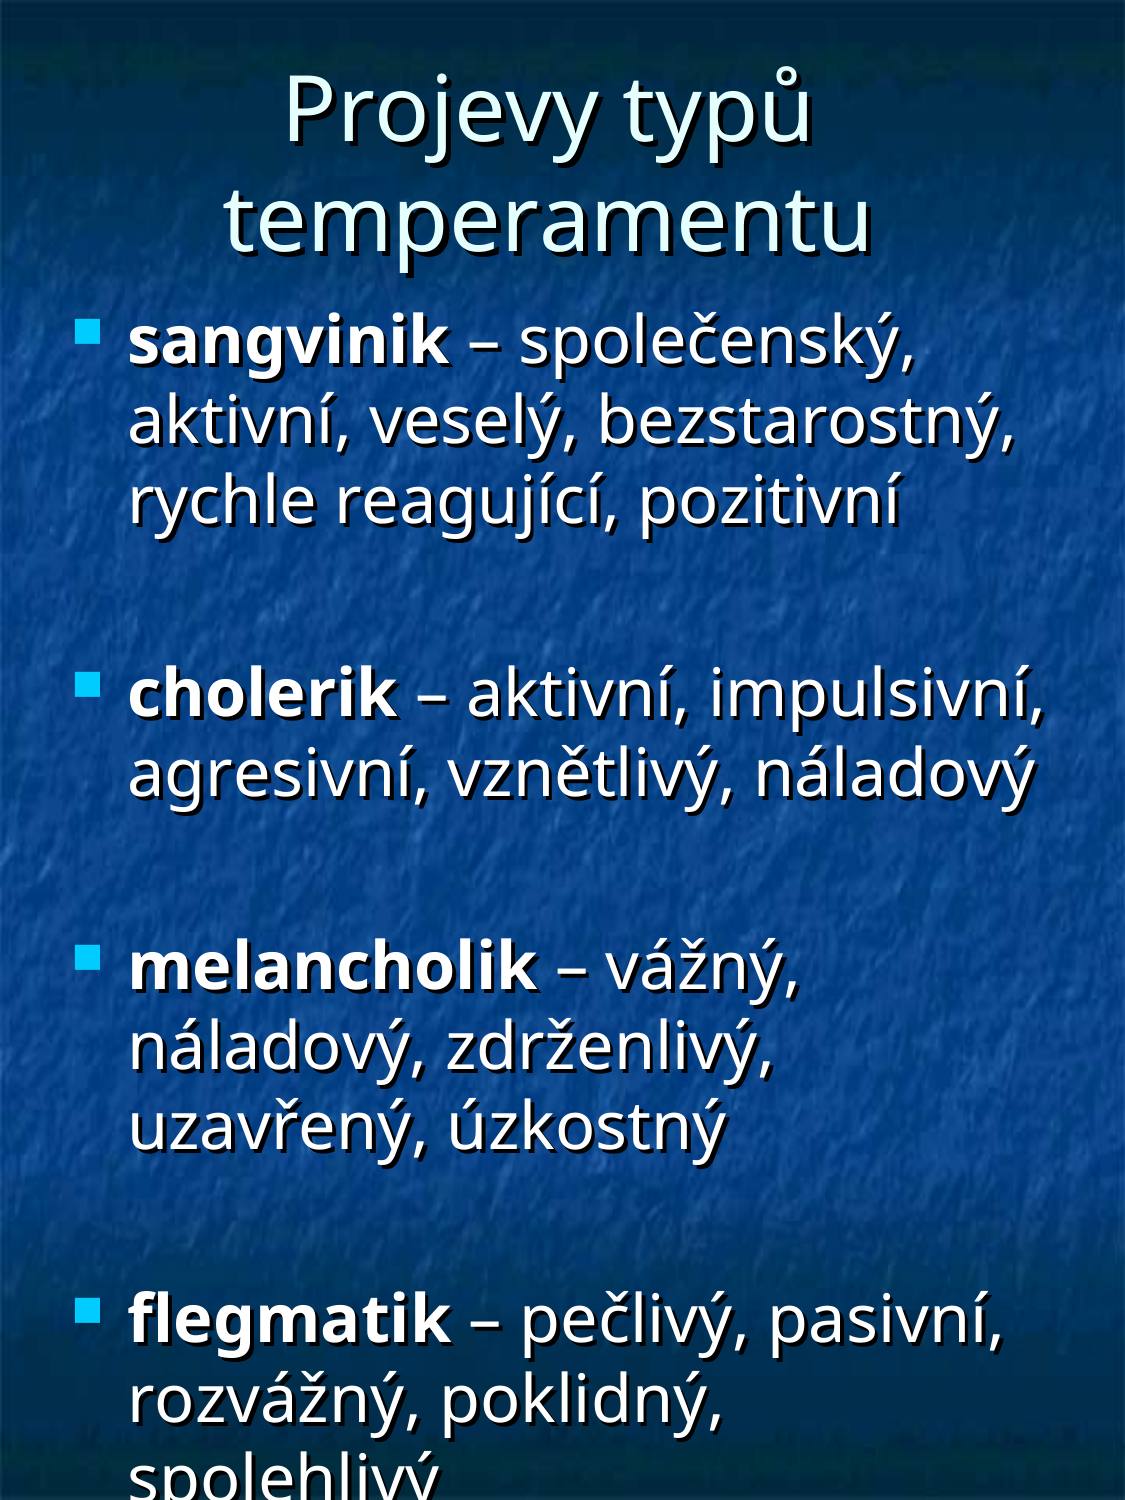

# Projevy typů temperamentu
sangvinik – společenský, aktivní, veselý, bezstarostný, rychle reagující, pozitivní
cholerik – aktivní, impulsivní, agresivní, vznětlivý, náladový
melancholik – vážný, náladový, zdrženlivý, uzavřený, úzkostný
flegmatik – pečlivý, pasivní, rozvážný, poklidný, spolehlivý